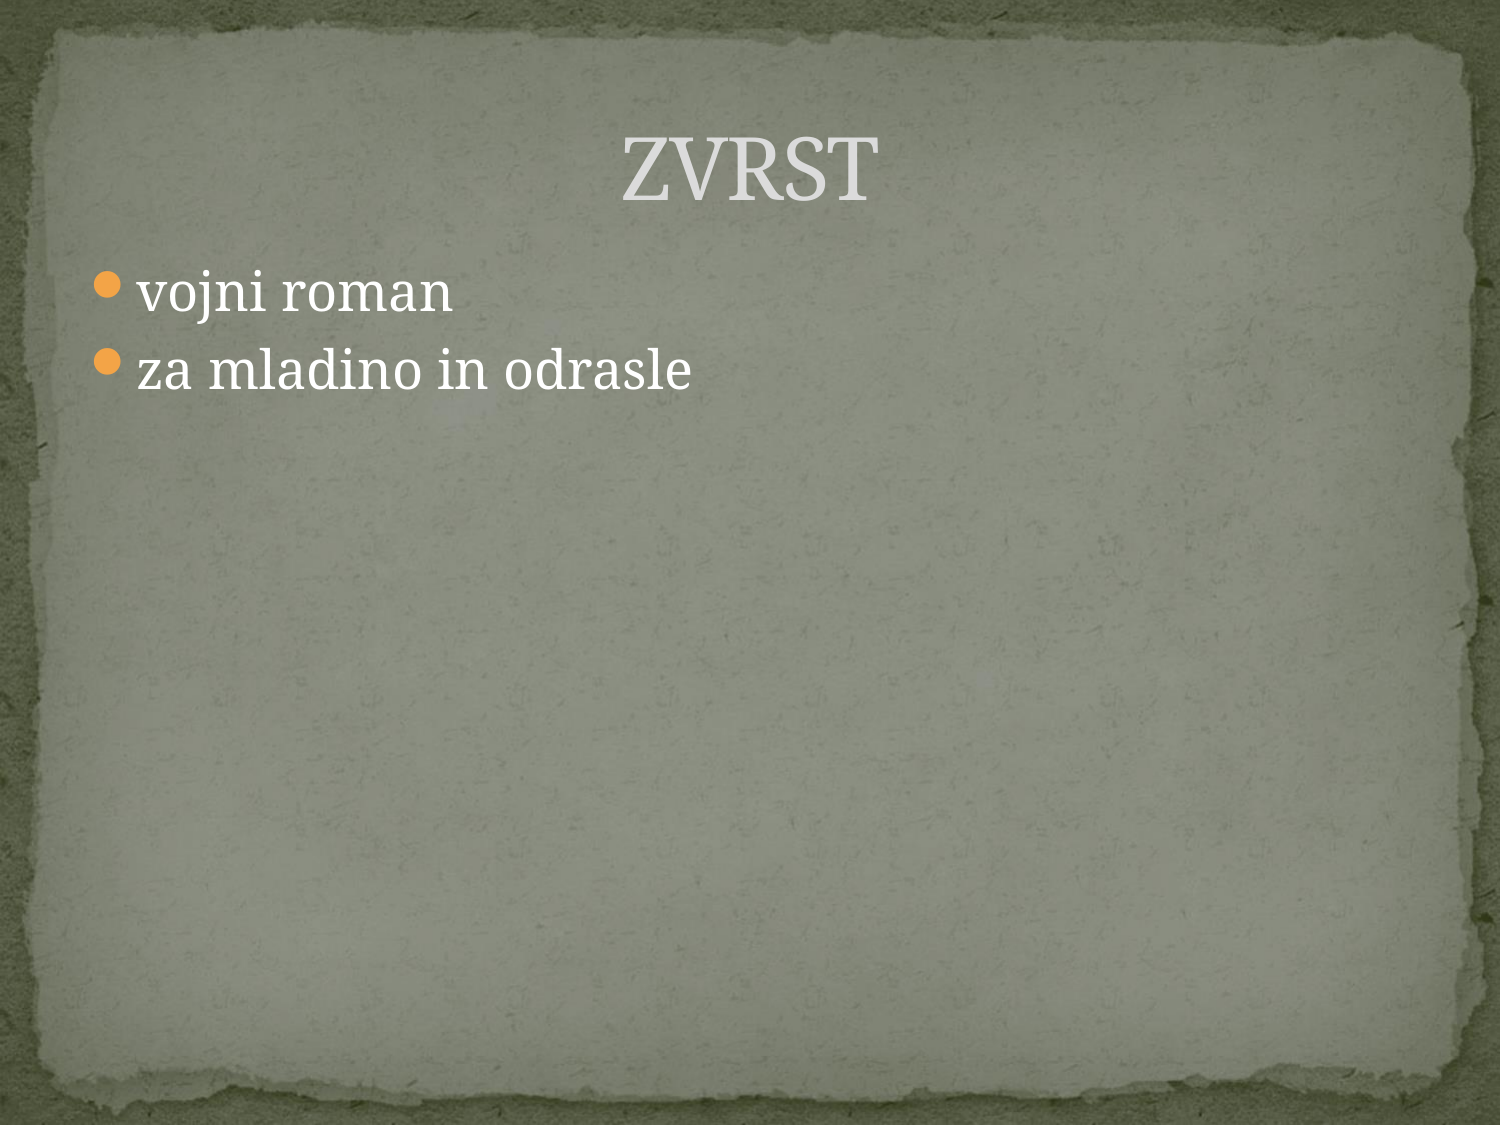

ZVRST
# vojni roman
za mladino in odrasle